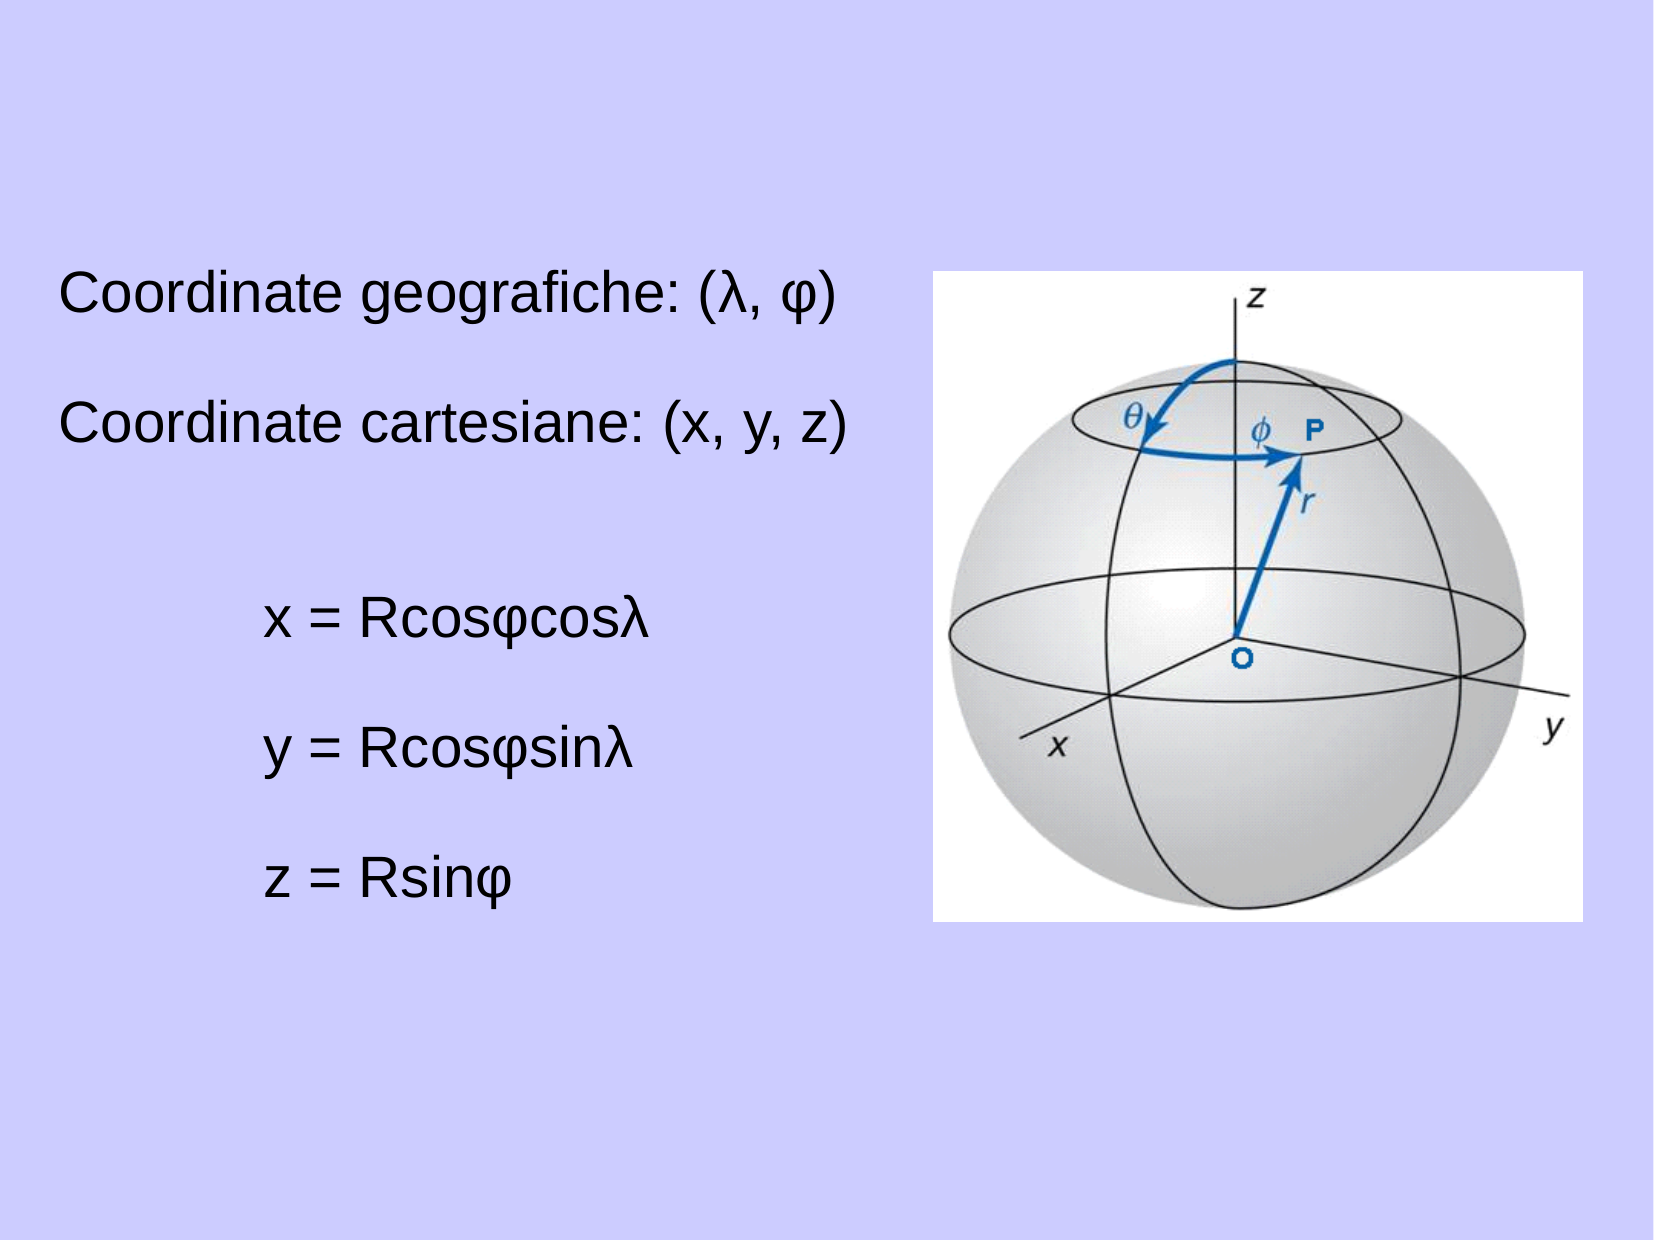

# Coordinate geografiche: (λ, φ)
Coordinate cartesiane: (x, y, z)
x = Rcosφcosλ
y = Rcosφsinλ
z = Rsinφ